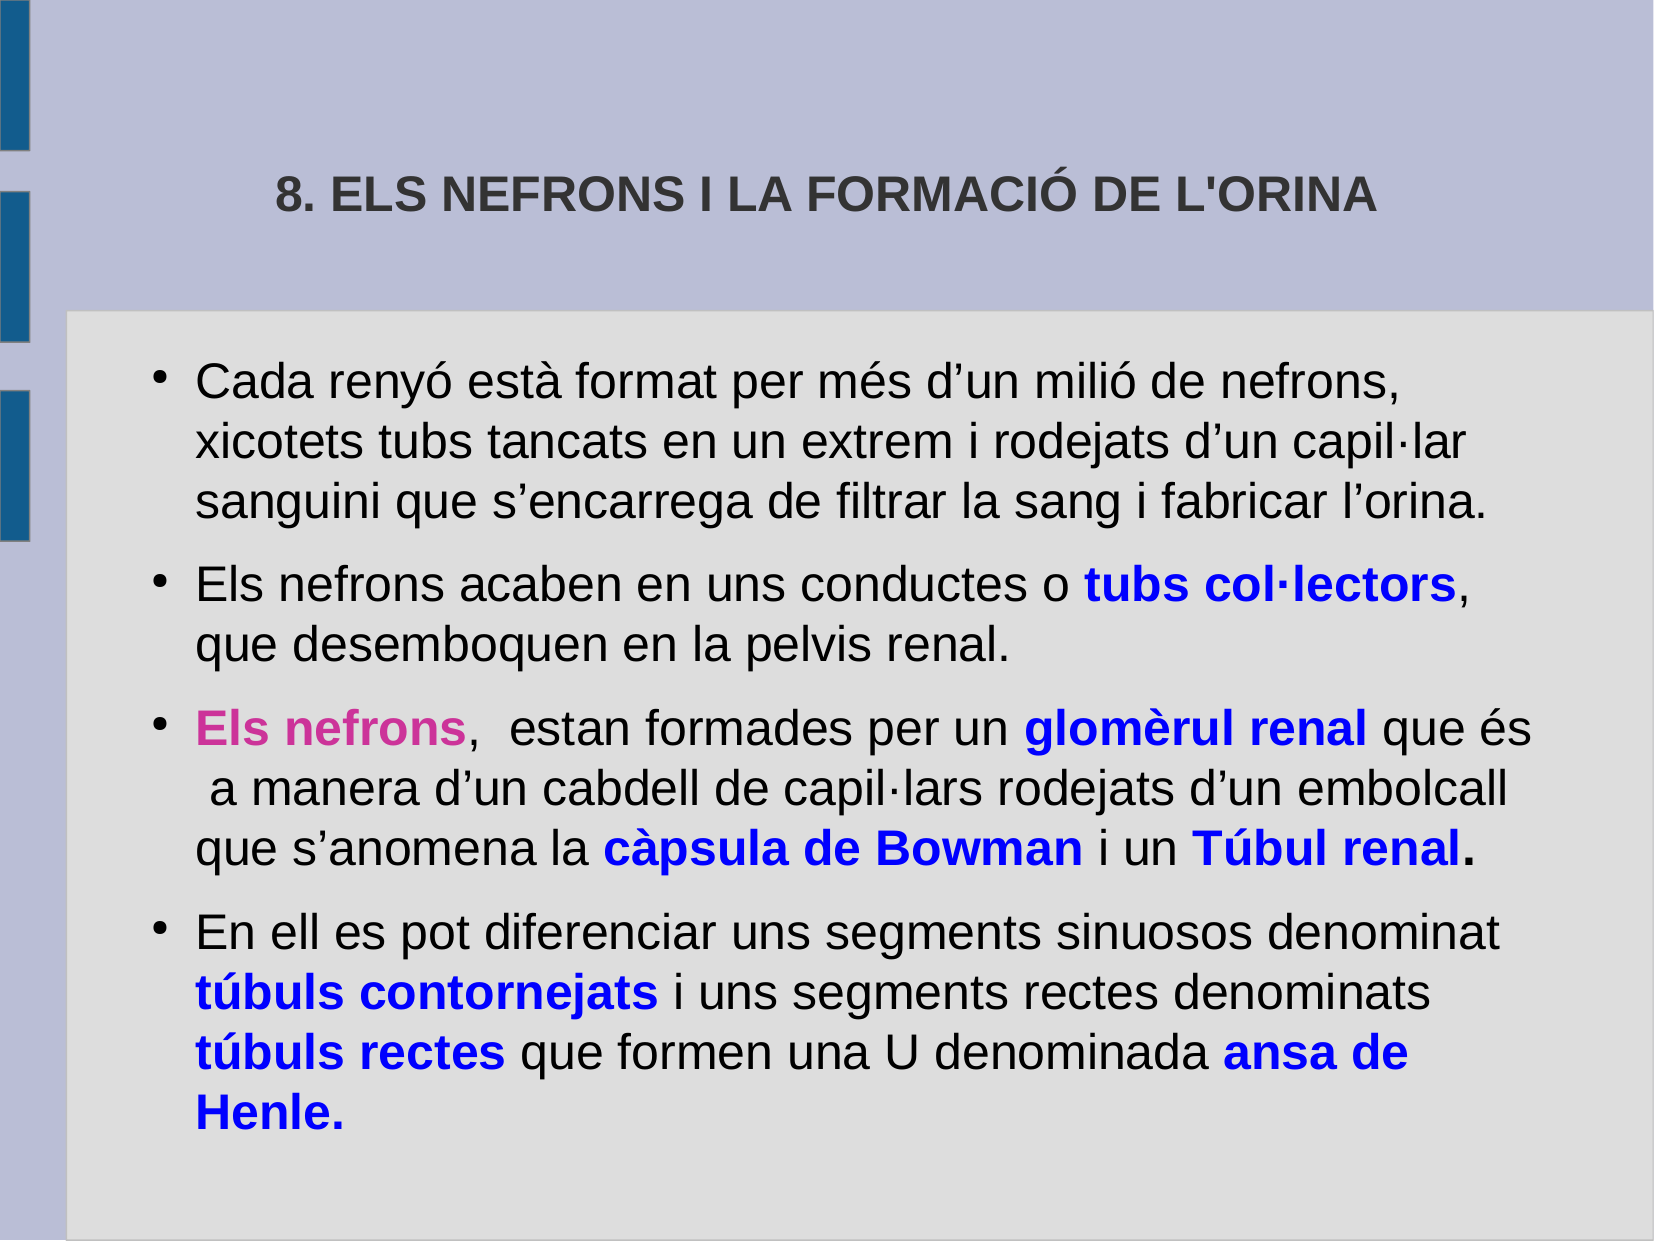

# 8. ELS NEFRONS I LA FORMACIÓ DE L'ORINA
Cada renyó està format per més d’un milió de nefrons, xicotets tubs tancats en un extrem i rodejats d’un capil·lar sanguini que s’encarrega de filtrar la sang i fabricar l’orina.
Els nefrons acaben en uns conductes o tubs col·lectors, que desemboquen en la pelvis renal.
Els nefrons, estan formades per un glomèrul renal que és a manera d’un cabdell de capil·lars rodejats d’un embolcall que s’anomena la càpsula de Bowman i un Túbul renal.
En ell es pot diferenciar uns segments sinuosos denominat túbuls contornejats i uns segments rectes denominats túbuls rectes que formen una U denominada ansa de Henle.